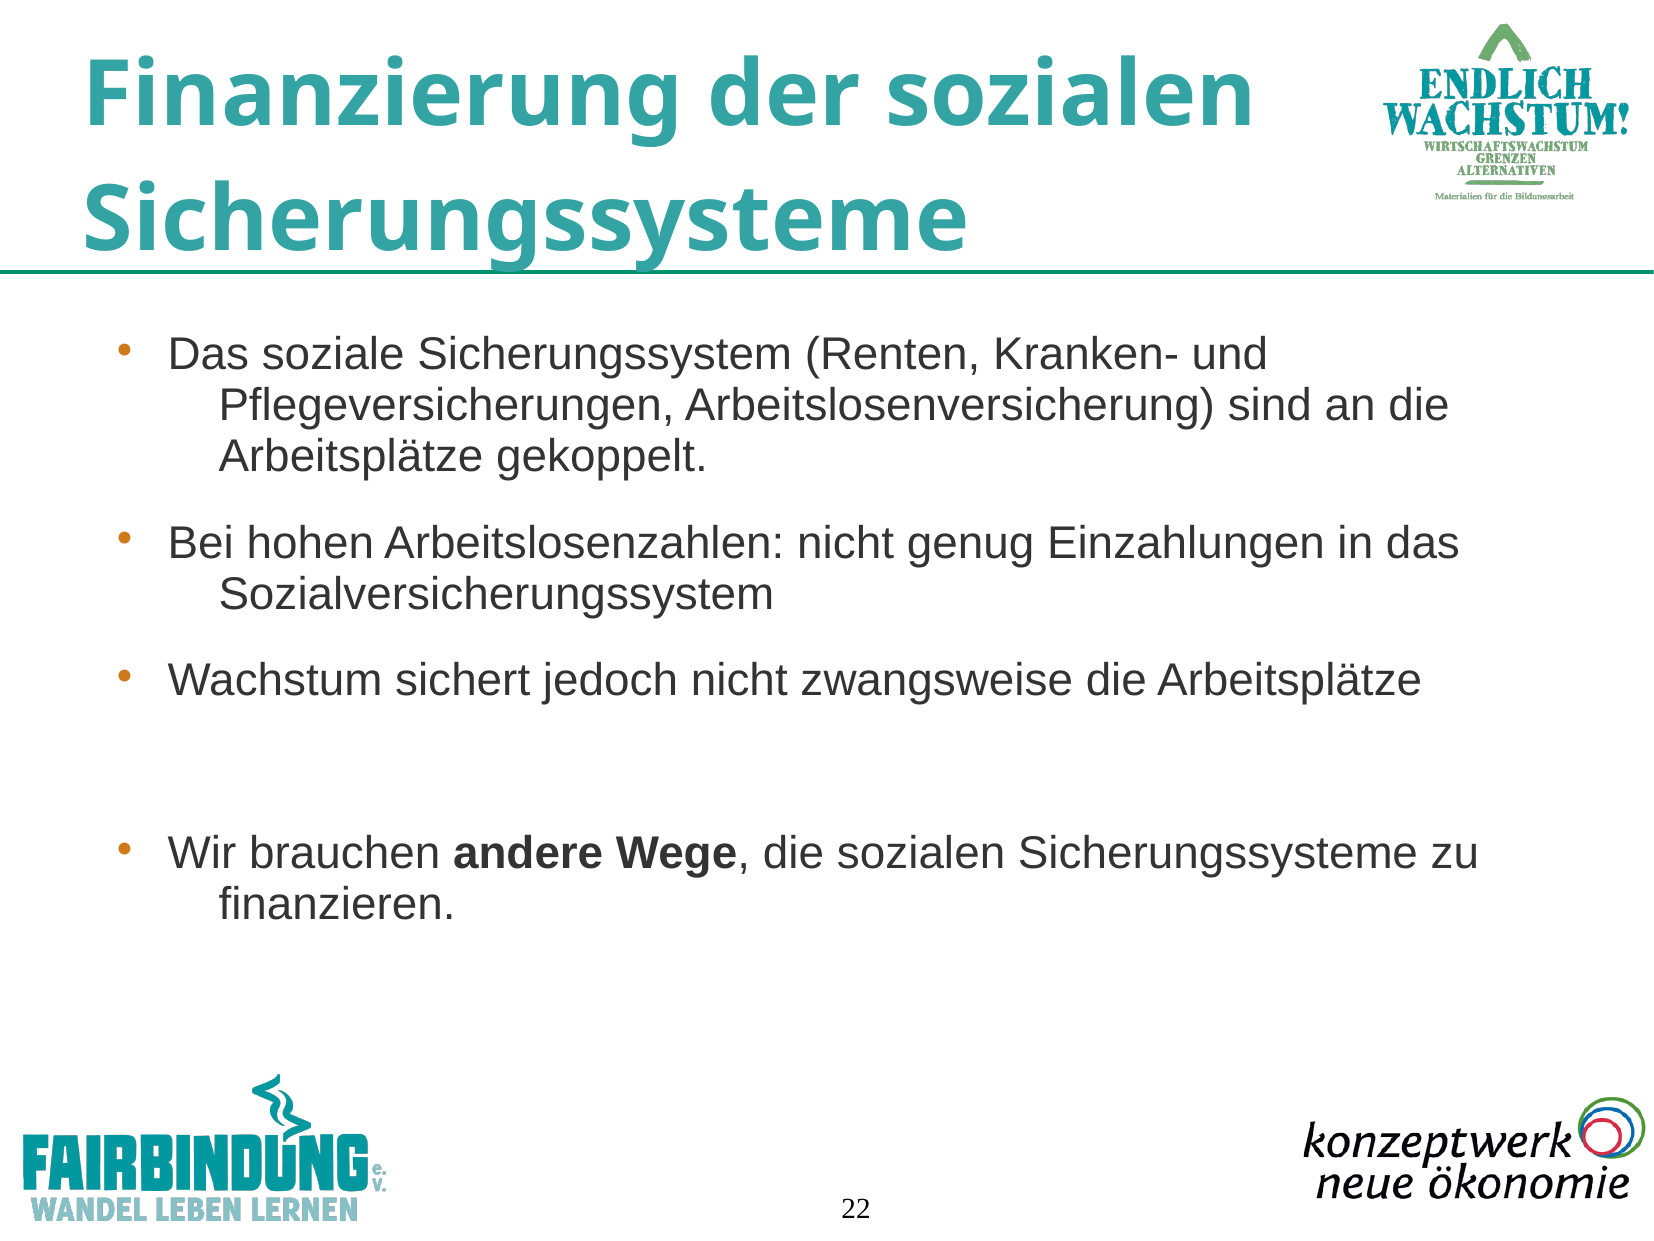

# Finanzierung der sozialen Sicherungssysteme
Das soziale Sicherungssystem (Renten, Kranken- und Pflegeversicherungen, Arbeitslosenversicherung) sind an die Arbeitsplätze gekoppelt.
Bei hohen Arbeitslosenzahlen: nicht genug Einzahlungen in das Sozialversicherungssystem
Wachstum sichert jedoch nicht zwangsweise die Arbeitsplätze
Wir brauchen andere Wege, die sozialen Sicherungssysteme zu finanzieren.
22